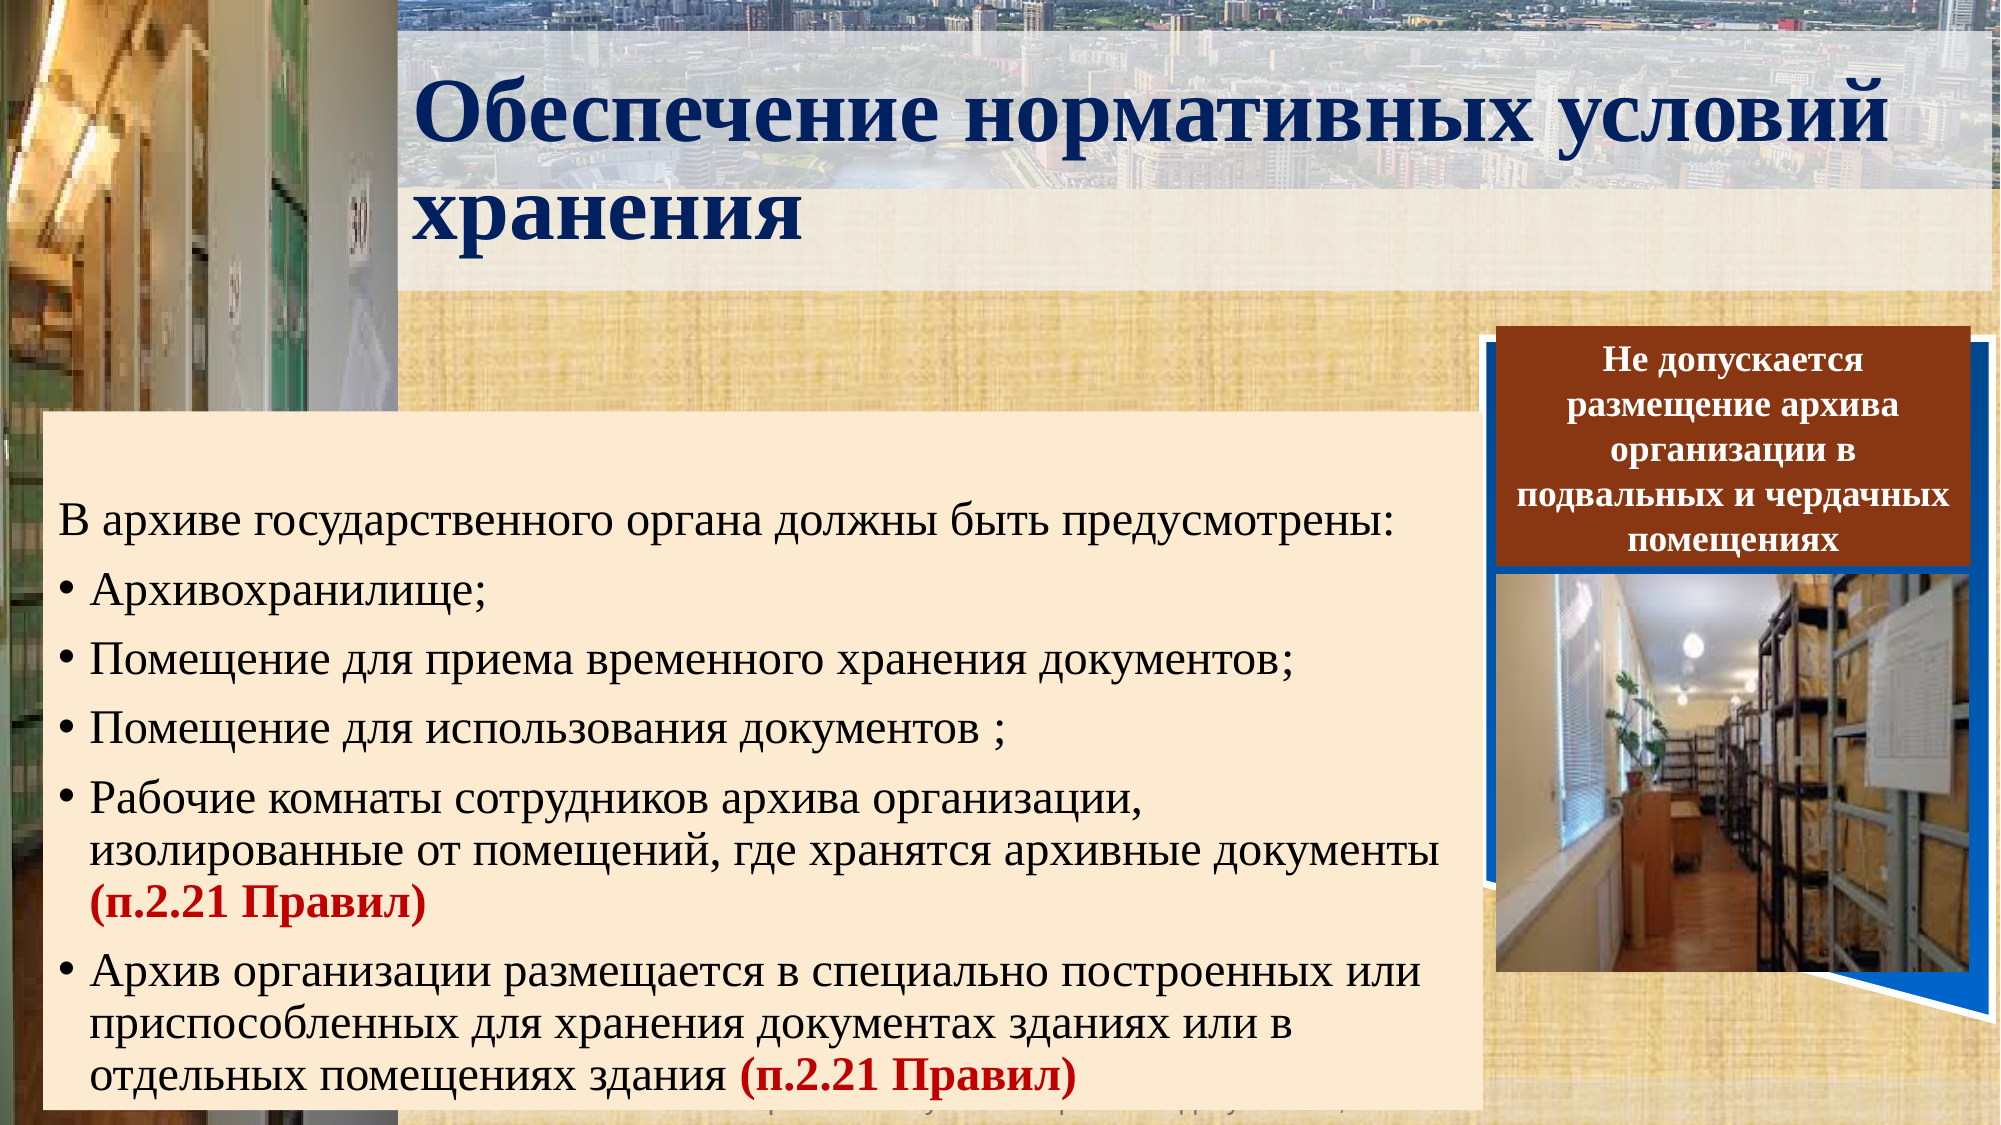

# Обеспечение нормативных условий хранения
Не допускается размещение архива организации в подвальных и чердачных помещениях
В архиве государственного органа должны быть предусмотрены:
Архивохранилище;
Помещение для приема временного хранения документов;
Помещение для использования документов ;
Рабочие комнаты сотрудников архива организации, изолированные от помещений, где хранятся архивные документы (п.2.21 Правил)
Архив организации размещается в специально построенных или приспособленных для хранения документах зданиях или в отдельных помещениях здания (п.2.21 Правил)